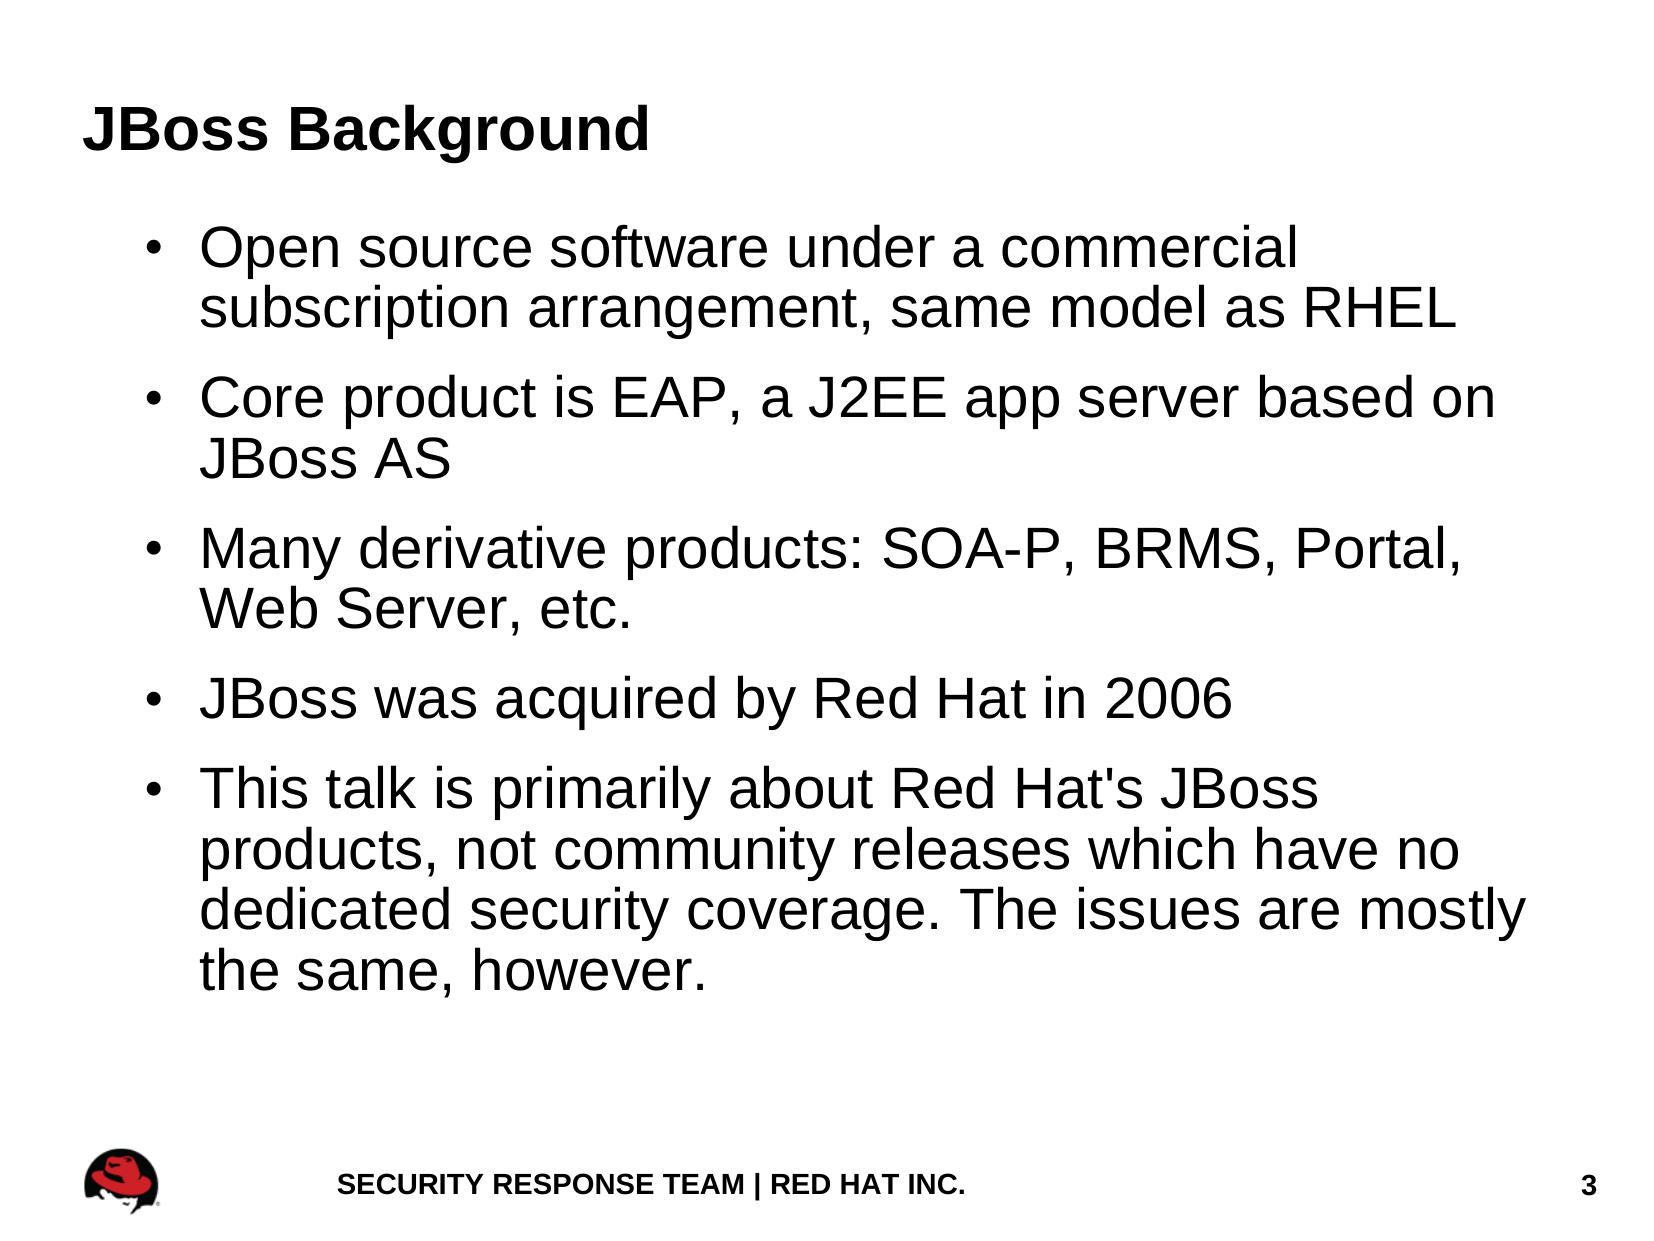

# JBoss Background
Open source software under a commercial subscription arrangement, same model as RHEL
Core product is EAP, a J2EE app server based on JBoss AS
Many derivative products: SOA-P, BRMS, Portal, Web Server, etc.
JBoss was acquired by Red Hat in 2006
This talk is primarily about Red Hat's JBoss products, not community releases which have no dedicated security coverage. The issues are mostly the same, however.